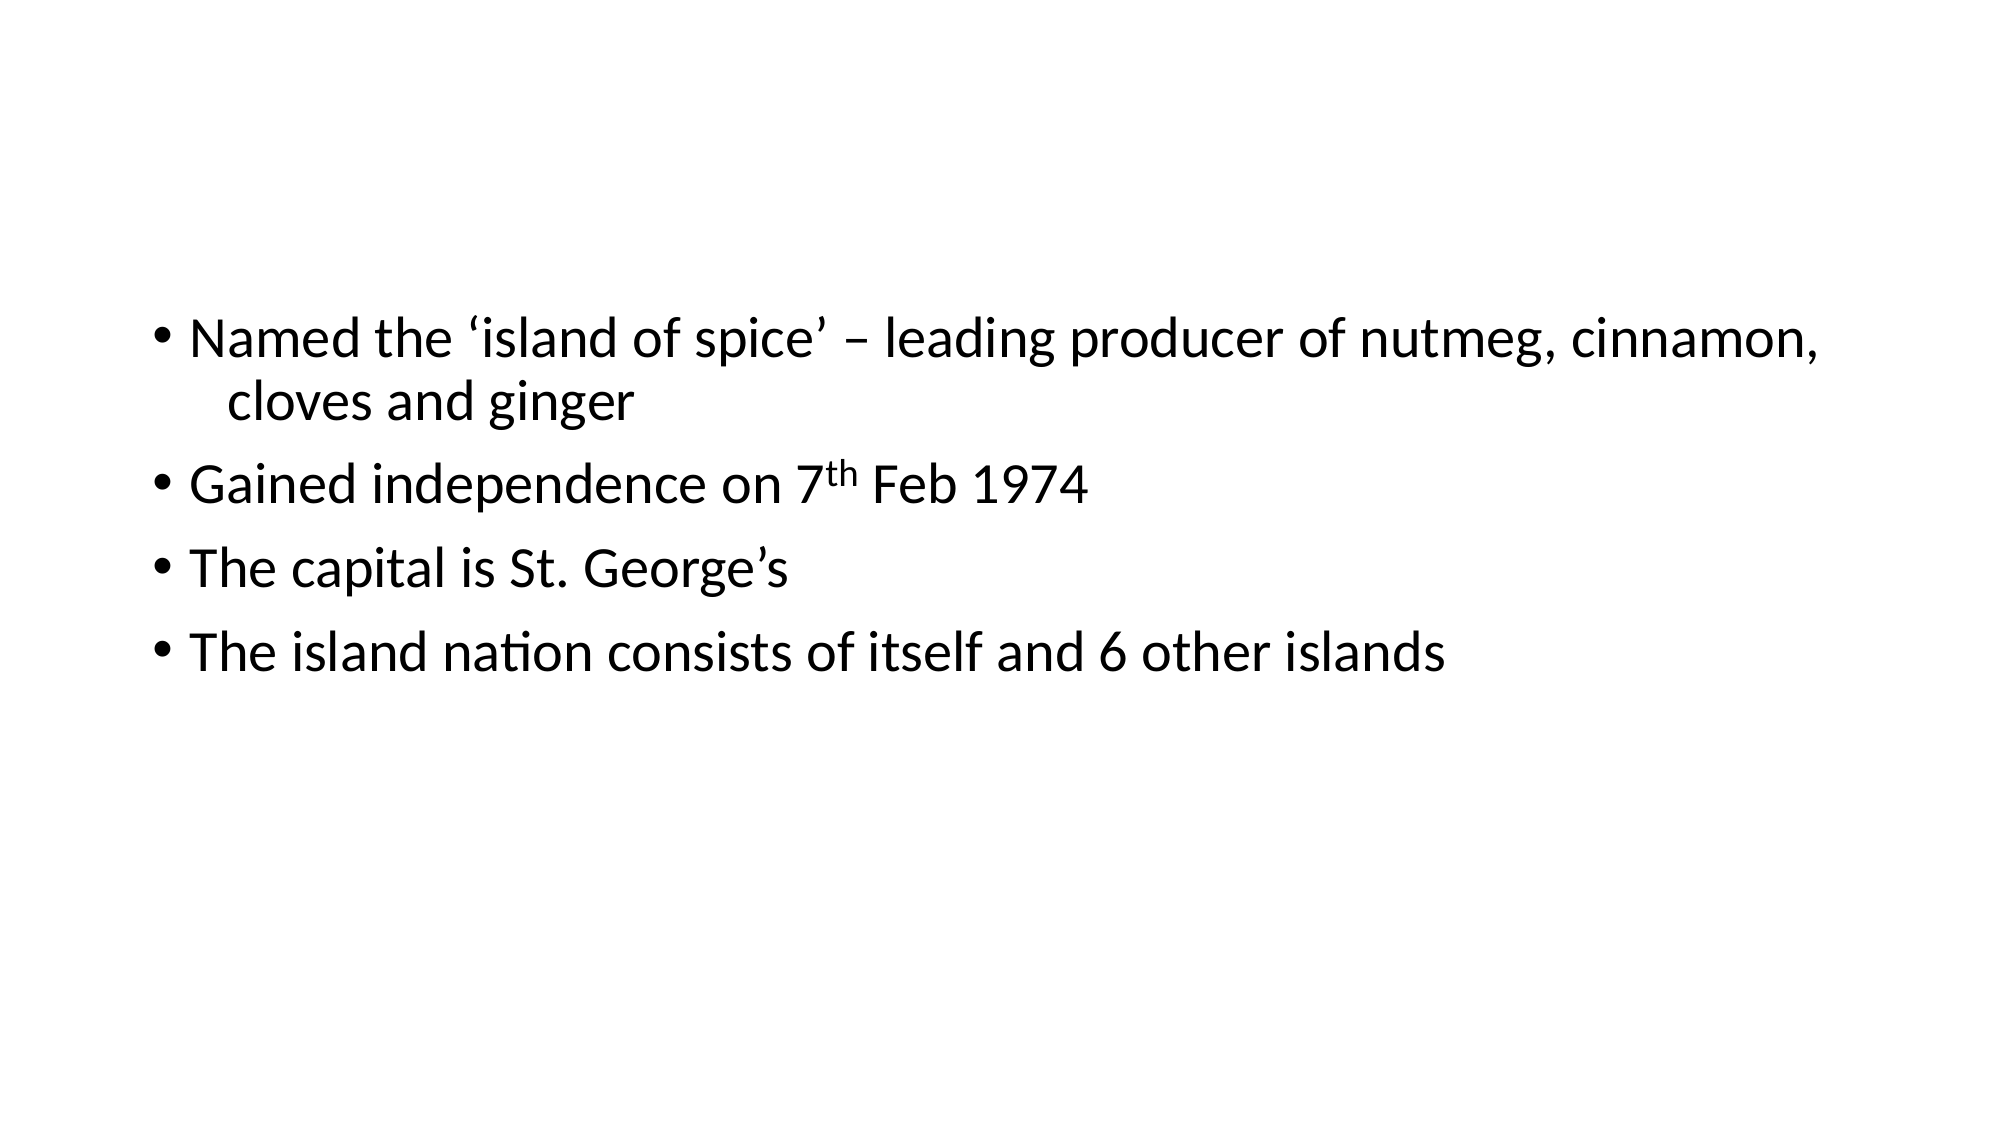

#
Named the ‘island of spice’ – leading producer of nutmeg, cinnamon, cloves and ginger
Gained independence on 7th Feb 1974
The capital is St. George’s
The island nation consists of itself and 6 other islands